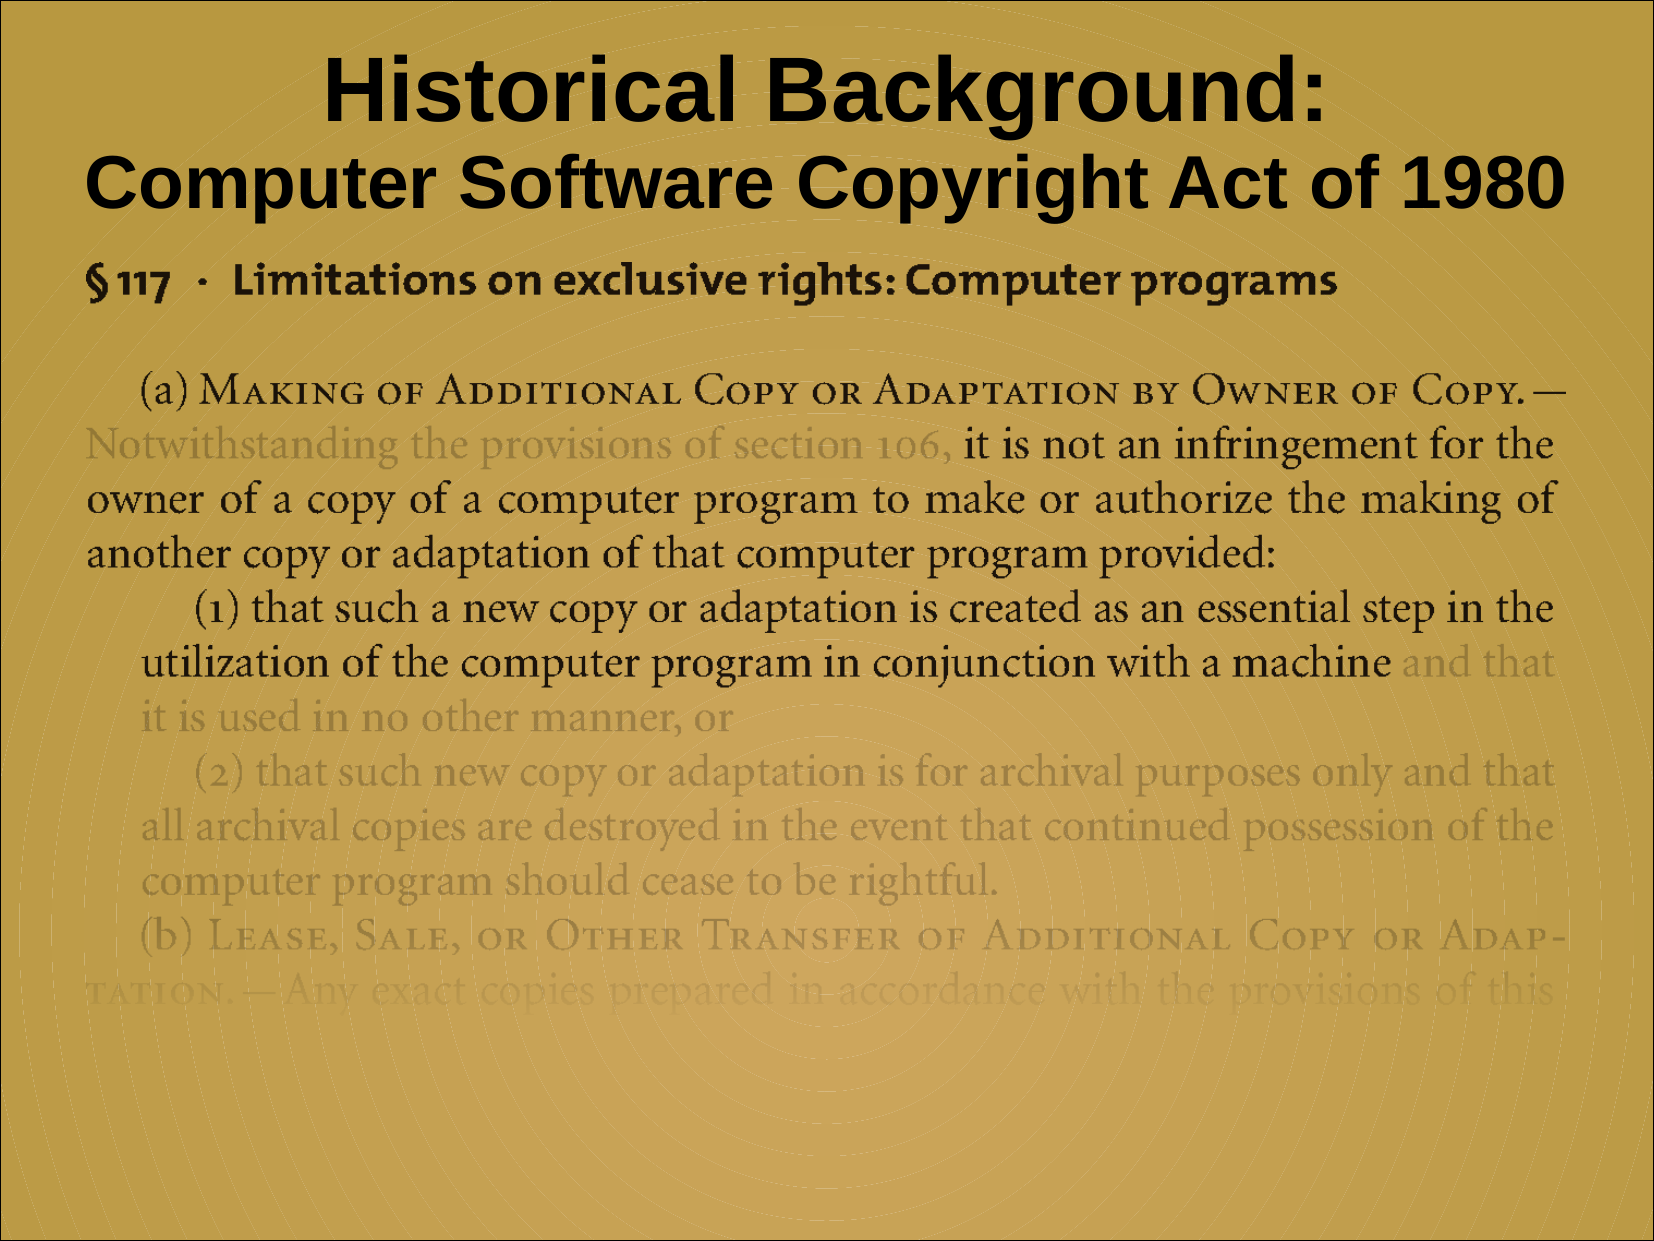

# Historical Background: Computer Software Copyright Act of 1980